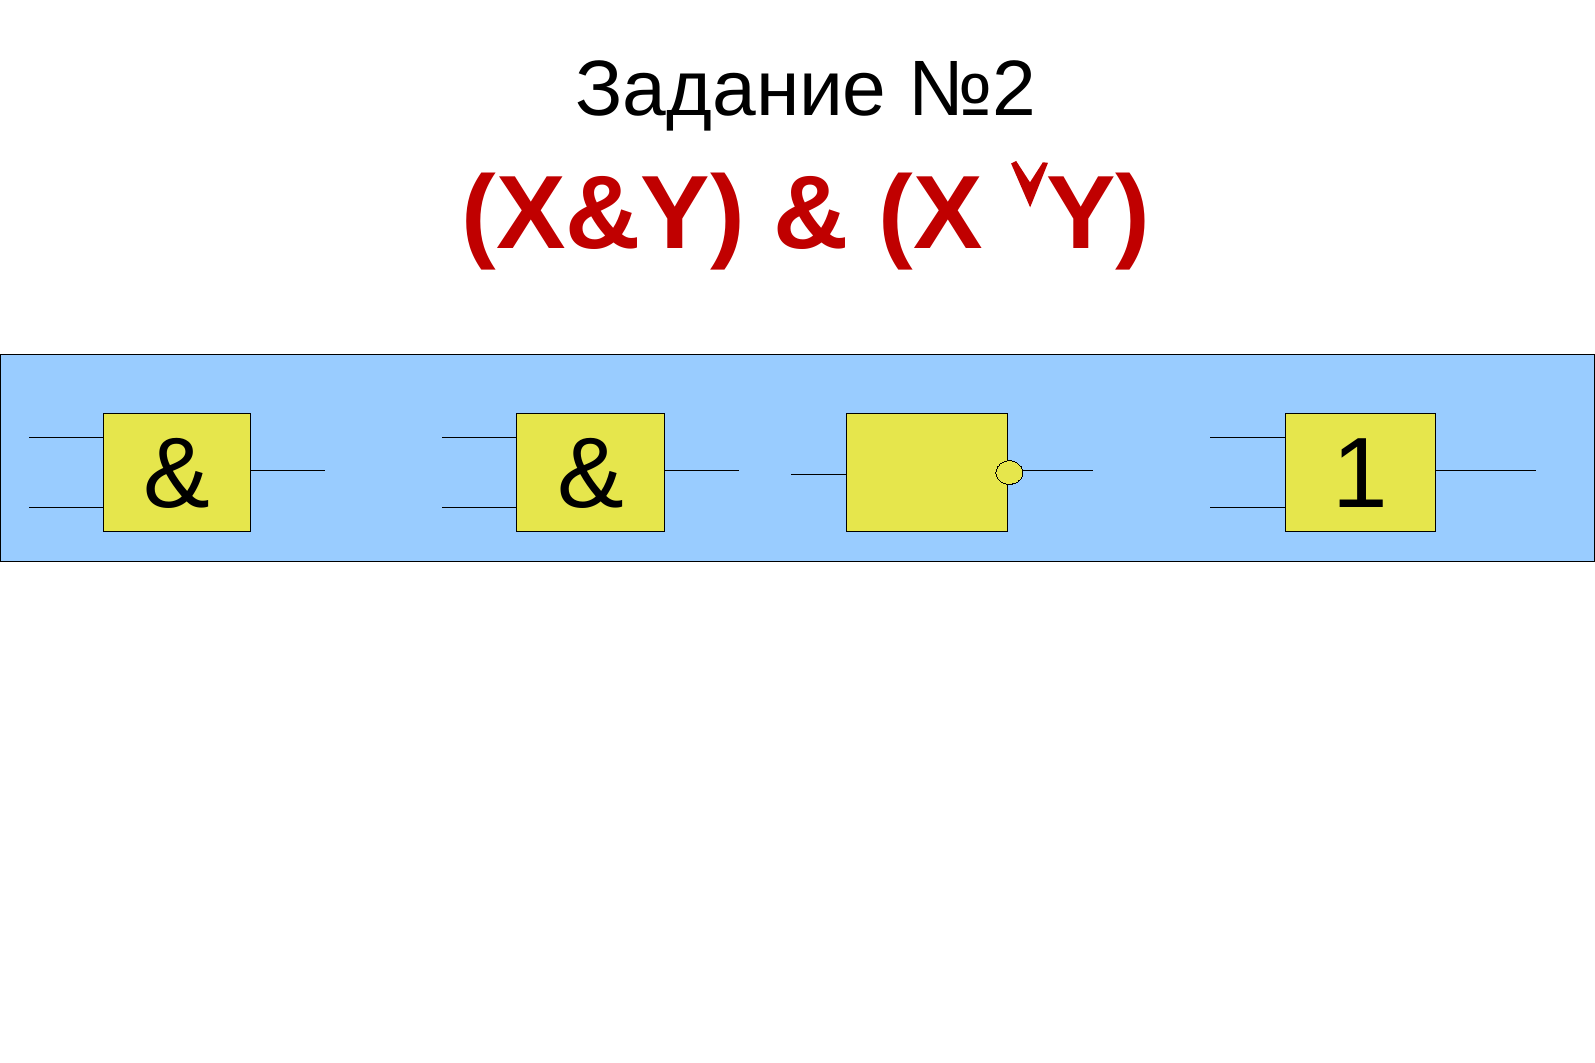

# Задание №2
(X&Y) & (X Y)
&
&
1